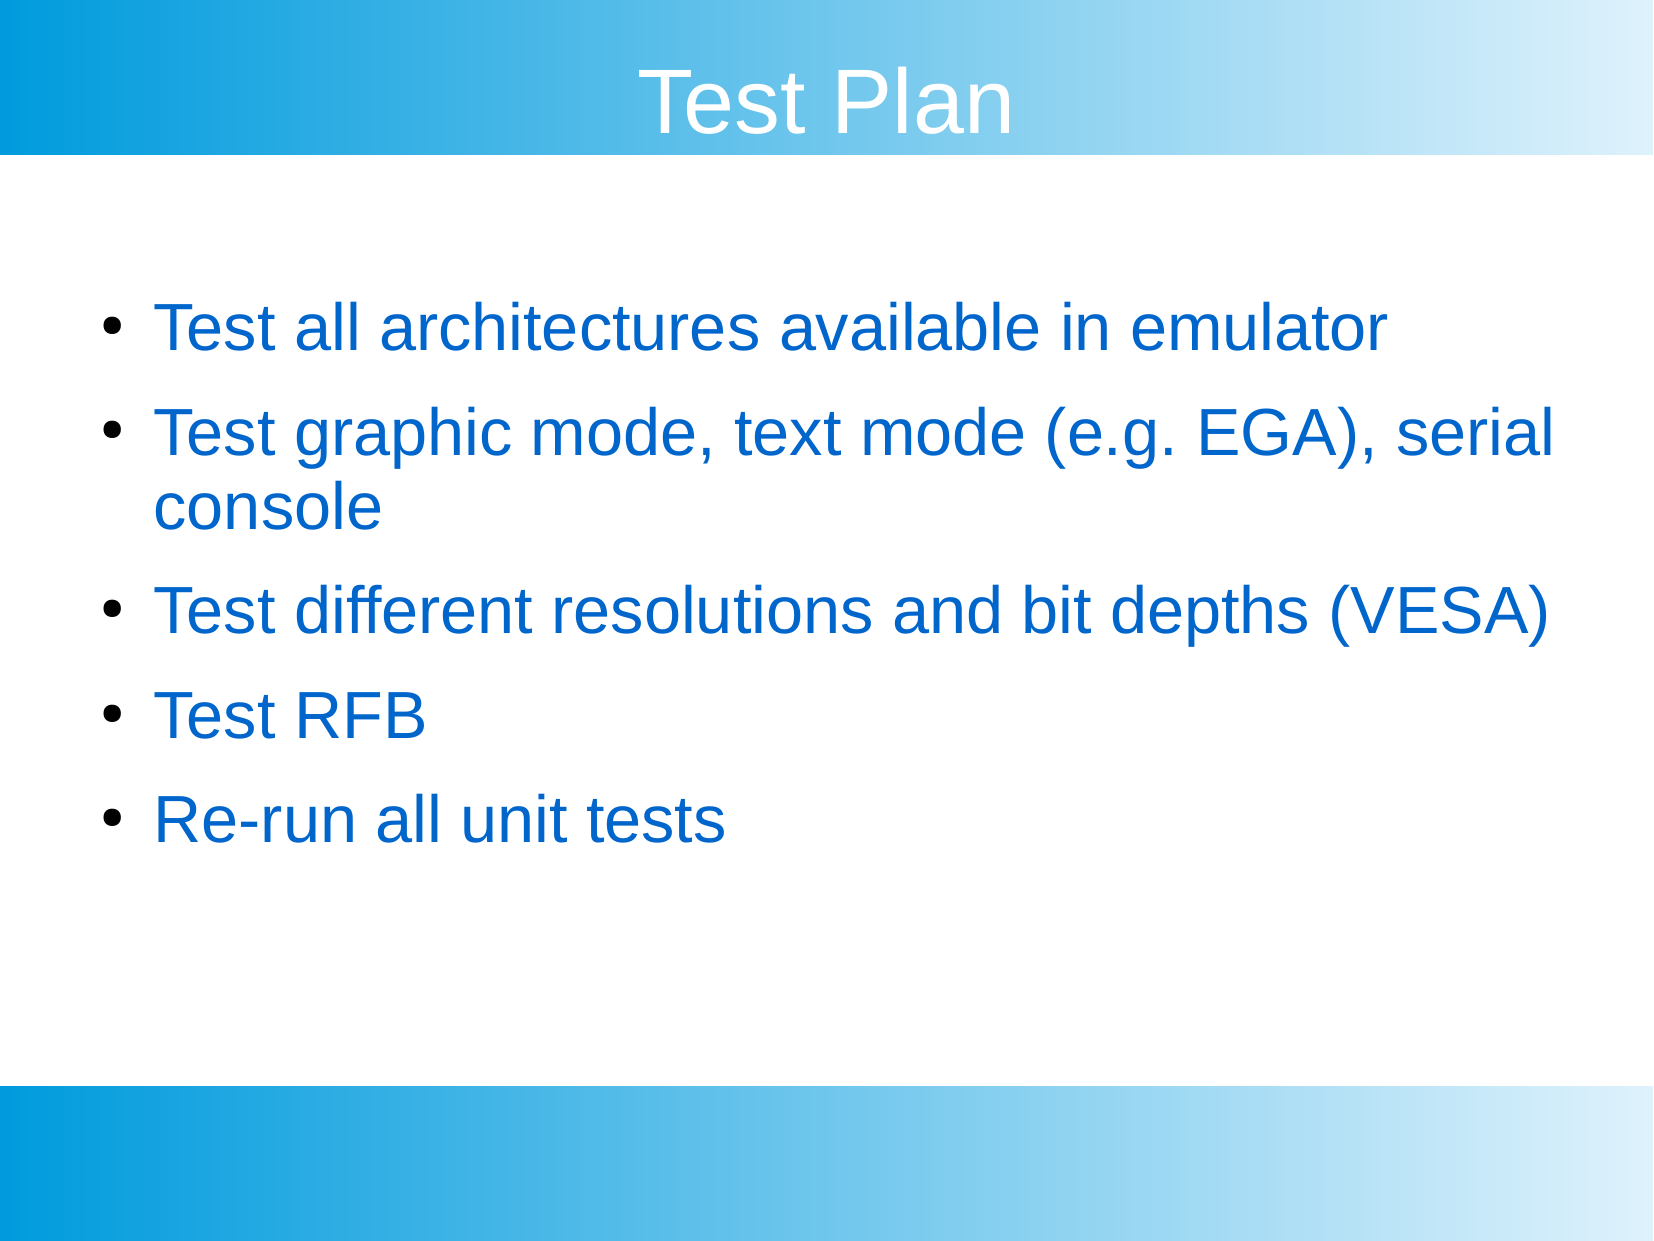

# Test Plan
Test all architectures available in emulator
Test graphic mode, text mode (e.g. EGA), serial console
Test different resolutions and bit depths (VESA)
Test RFB
Re-run all unit tests